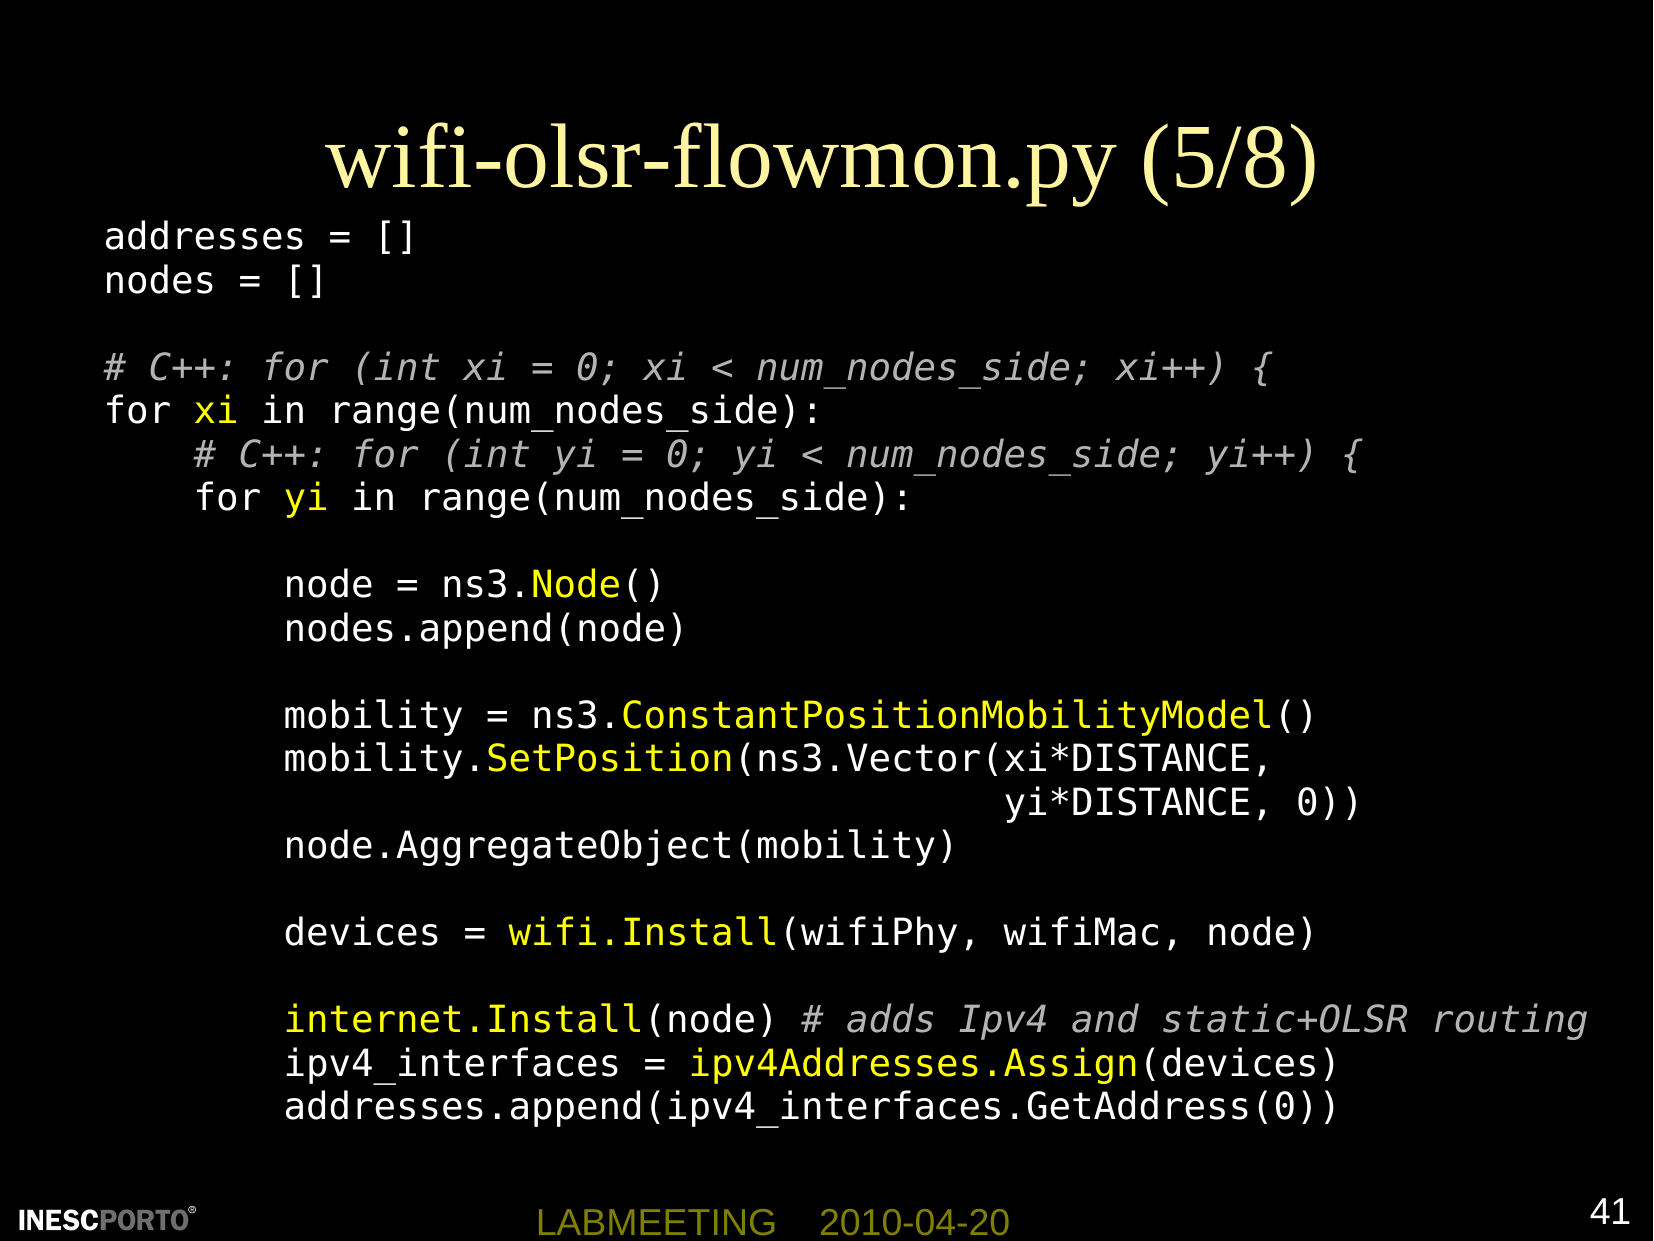

# wifi-olsr-flowmon.py (5/8)
 addresses = []
 nodes = []
 # C++: for (int xi = 0; xi < num_nodes_side; xi++) {
 for xi in range(num_nodes_side):
 # C++: for (int yi = 0; yi < num_nodes_side; yi++) {
 for yi in range(num_nodes_side):
 node = ns3.Node()
 nodes.append(node)
 mobility = ns3.ConstantPositionMobilityModel()
 mobility.SetPosition(ns3.Vector(xi*DISTANCE,
 yi*DISTANCE, 0))
 node.AggregateObject(mobility)
 devices = wifi.Install(wifiPhy, wifiMac, node)
 internet.Install(node) # adds Ipv4 and static+OLSR routing
 ipv4_interfaces = ipv4Addresses.Assign(devices)
 addresses.append(ipv4_interfaces.GetAddress(0))